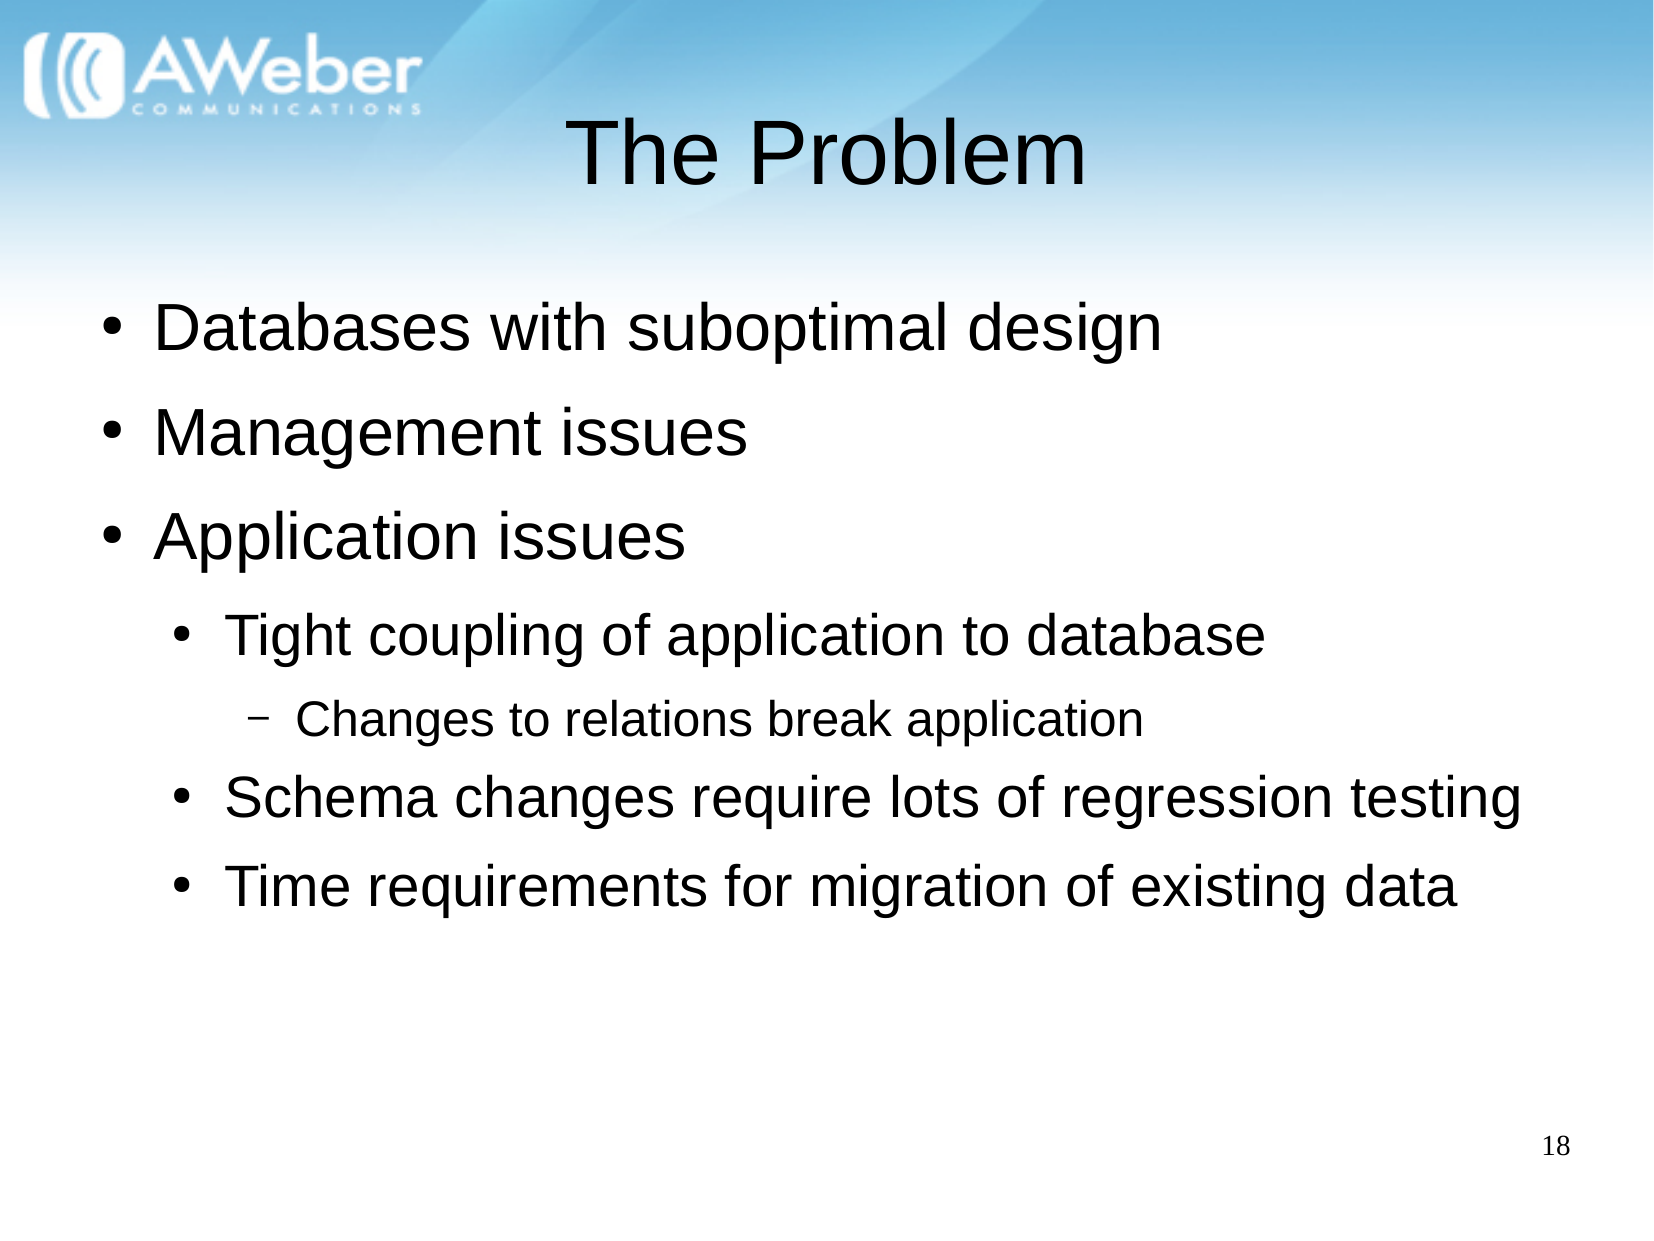

# The Problem
Databases with suboptimal design
Management issues
Application issues
Tight coupling of application to database
Changes to relations break application
Schema changes require lots of regression testing
Time requirements for migration of existing data
18